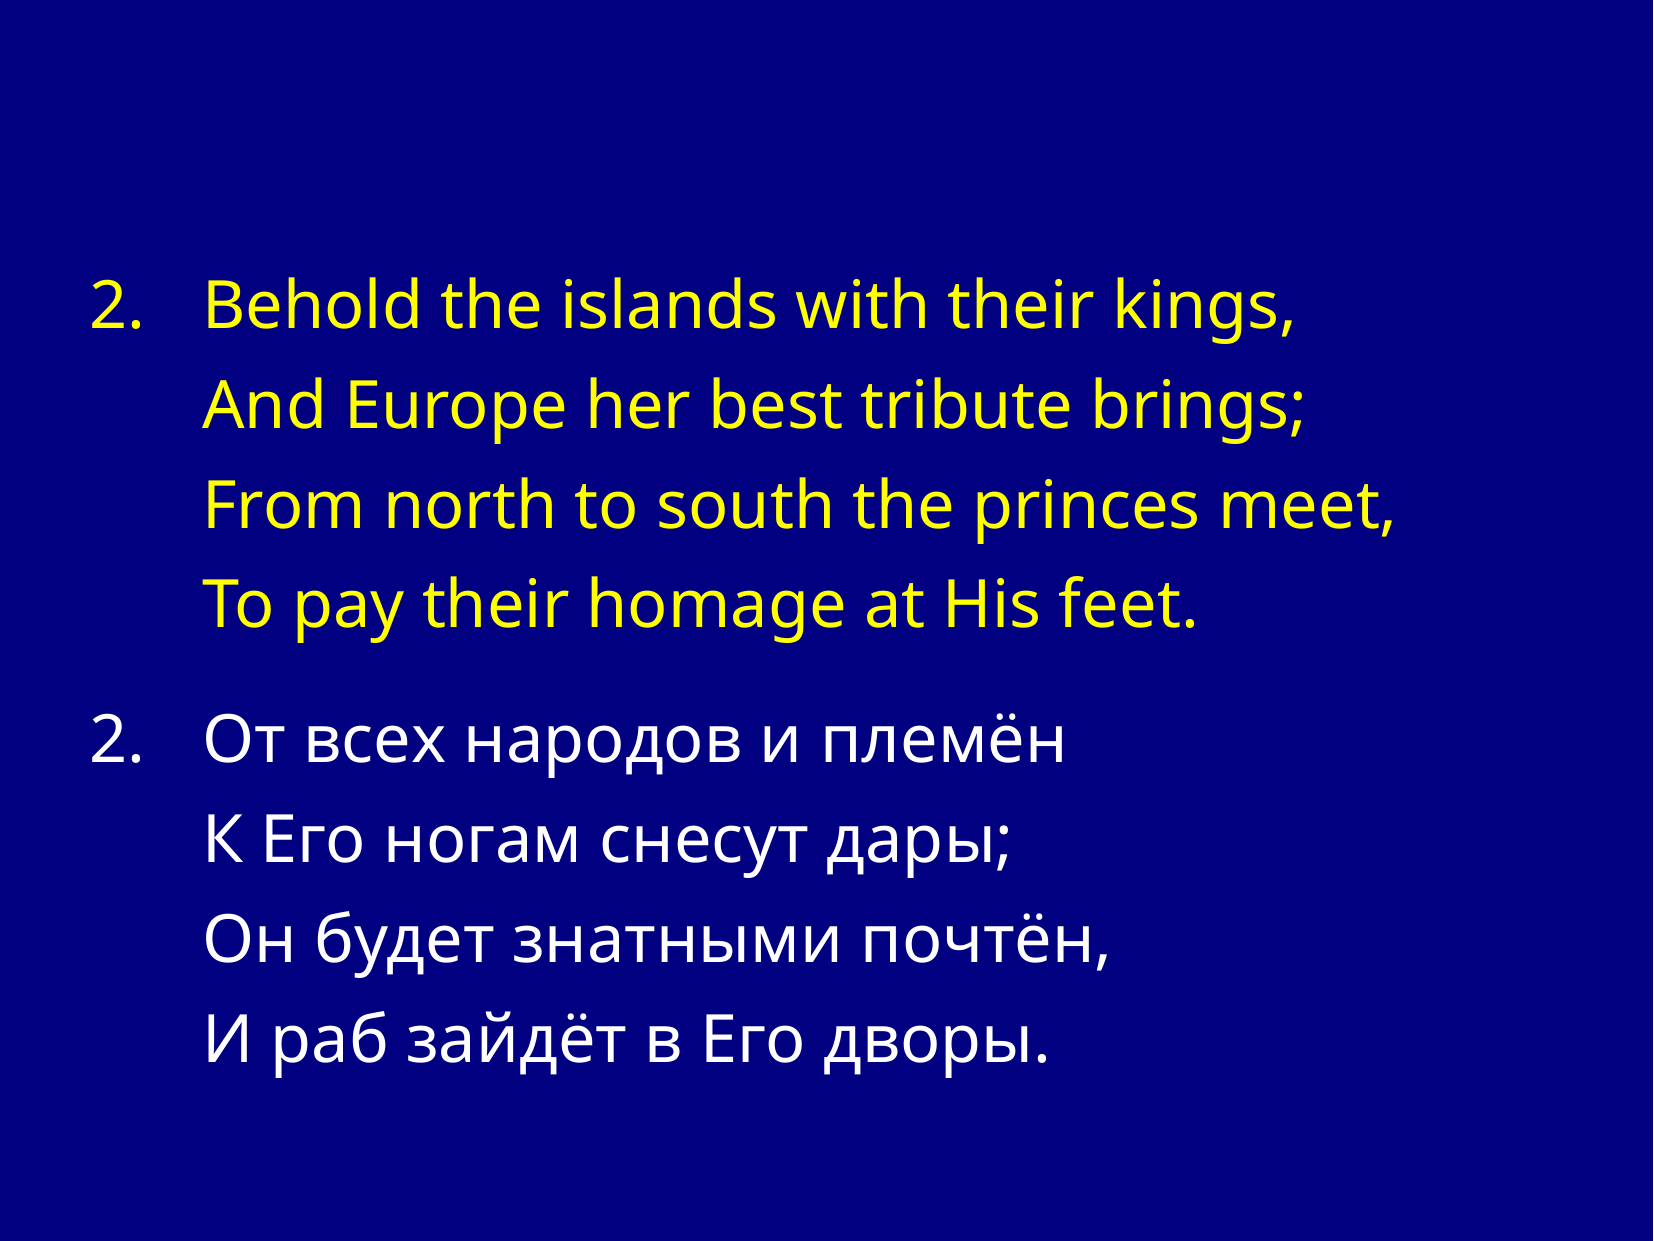

2.	Behold the islands with their kings,
	And Europe her best tribute brings;
	From north to south the princes meet,
	To pay their homage at His feet.
2.	От всех народов и племён
	К Его ногам снесут дары;
	Он будет знатными почтён,
	И раб зайдёт в Его дворы.